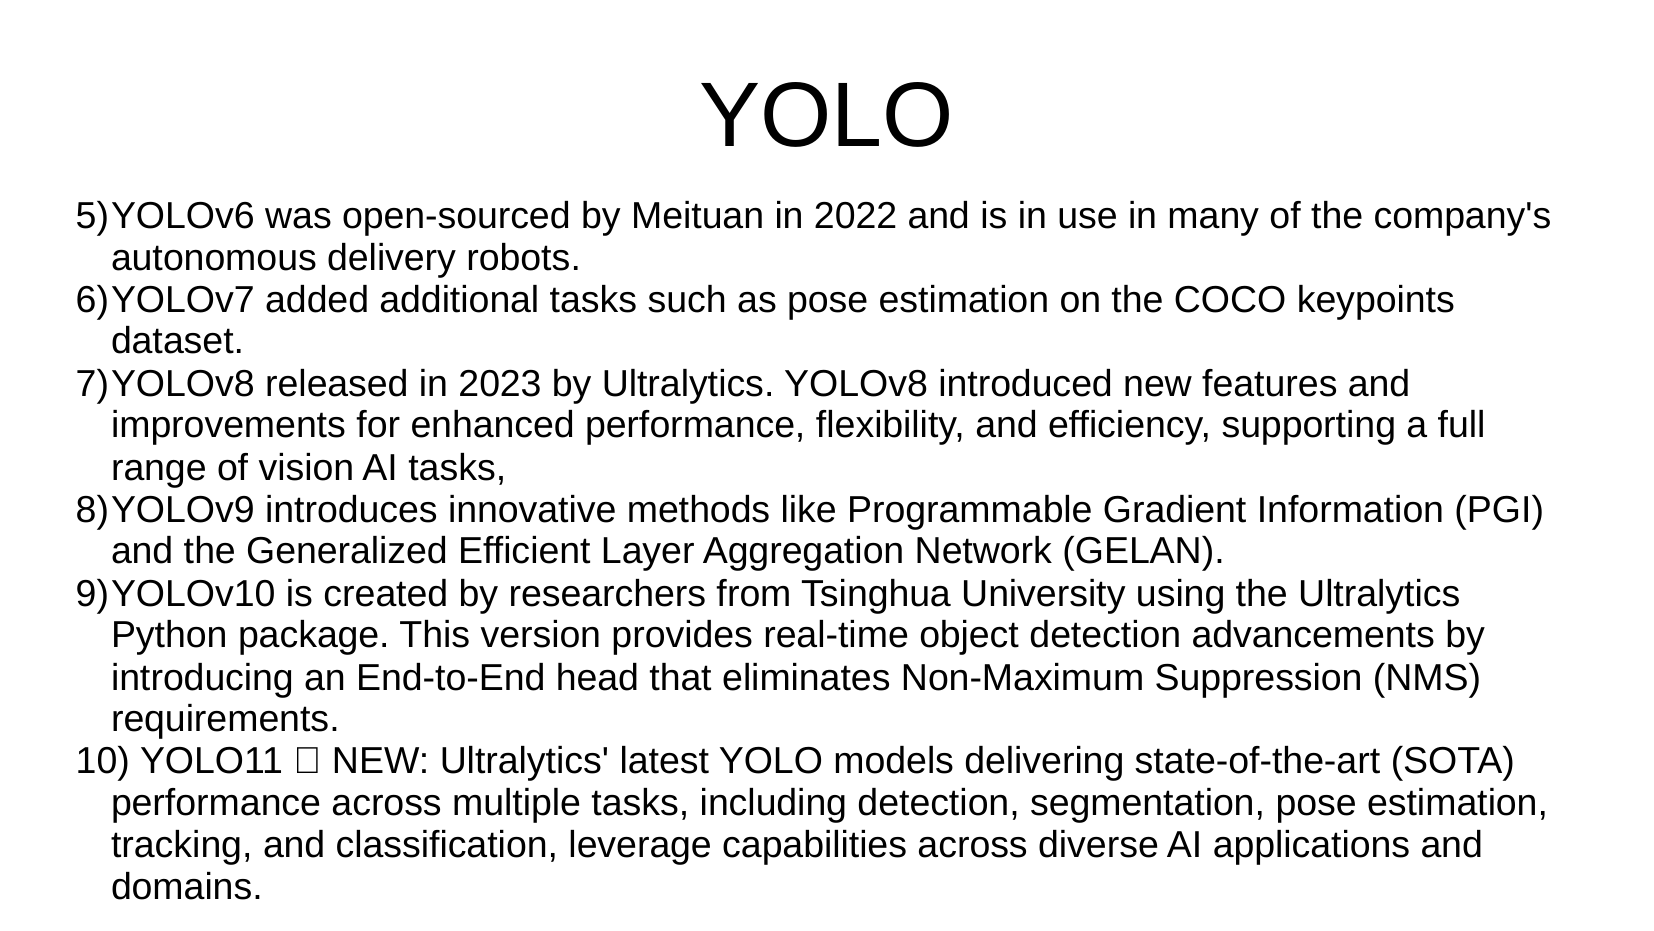

# YOLO
YOLOv6 was open-sourced by Meituan in 2022 and is in use in many of the company's autonomous delivery robots.
YOLOv7 added additional tasks such as pose estimation on the COCO keypoints dataset.
YOLOv8 released in 2023 by Ultralytics. YOLOv8 introduced new features and improvements for enhanced performance, flexibility, and efficiency, supporting a full range of vision AI tasks,
YOLOv9 introduces innovative methods like Programmable Gradient Information (PGI) and the Generalized Efficient Layer Aggregation Network (GELAN).
YOLOv10 is created by researchers from Tsinghua University using the Ultralytics Python package. This version provides real-time object detection advancements by introducing an End-to-End head that eliminates Non-Maximum Suppression (NMS) requirements.
 YOLO11 🚀 NEW: Ultralytics' latest YOLO models delivering state-of-the-art (SOTA) performance across multiple tasks, including detection, segmentation, pose estimation, tracking, and classification, leverage capabilities across diverse AI applications and domains.